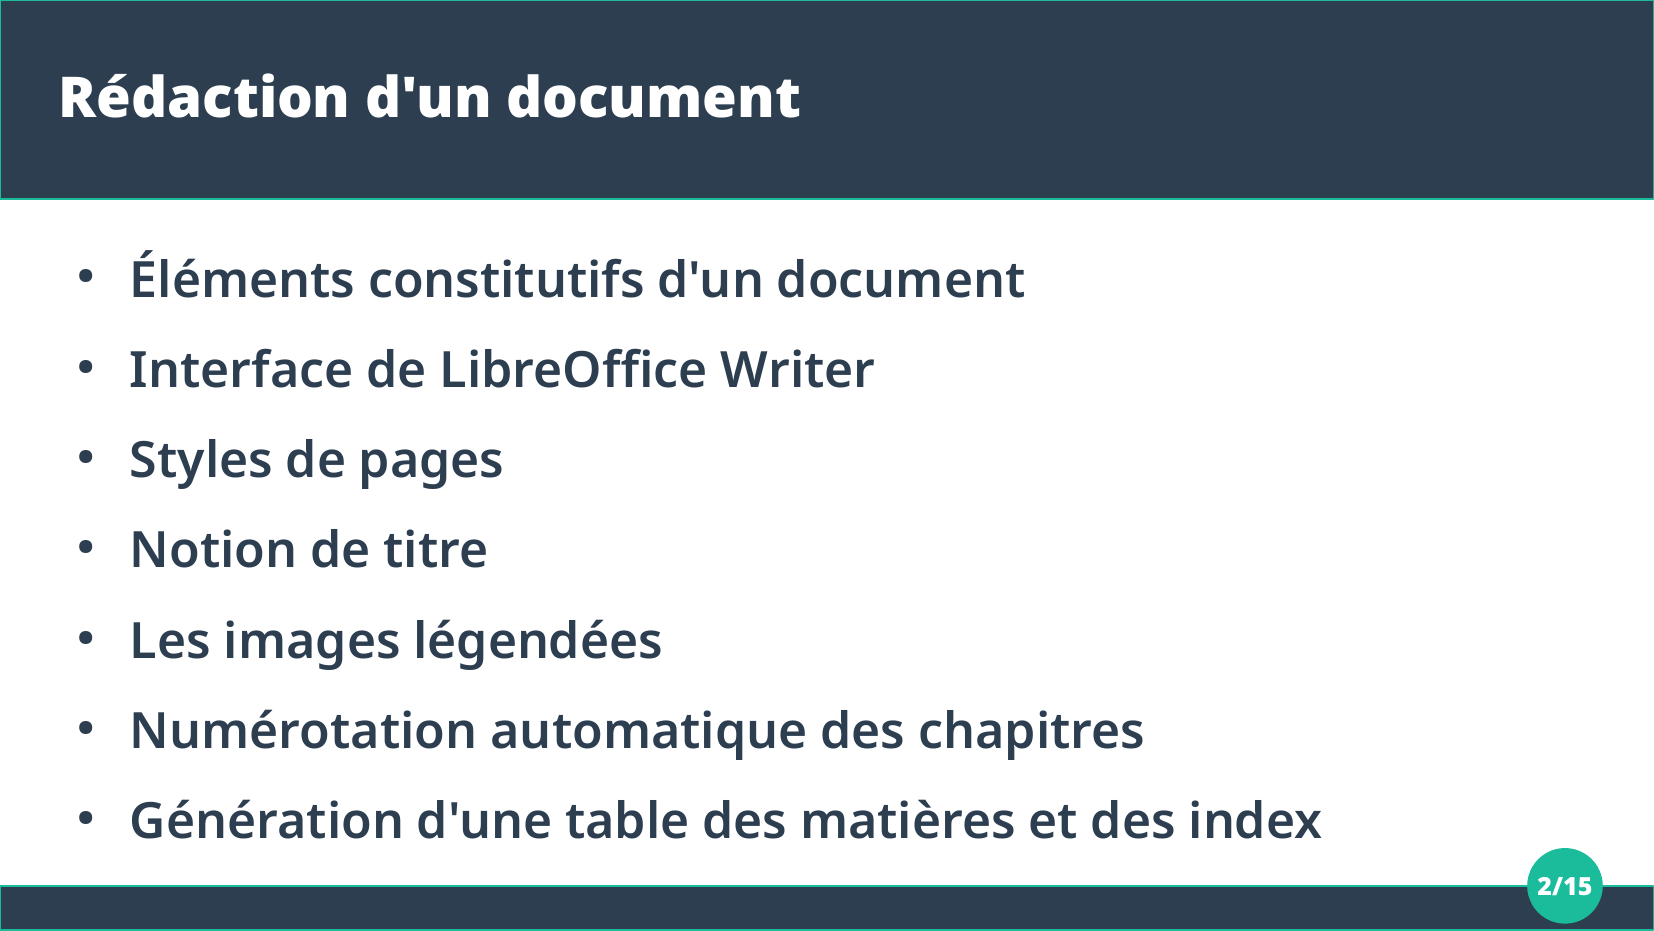

# Rédaction d'un document
Éléments constitutifs d'un document
Interface de LibreOffice Writer
Styles de pages
Notion de titre
Les images légendées
Numérotation automatique des chapitres
Génération d'une table des matières et des index
2